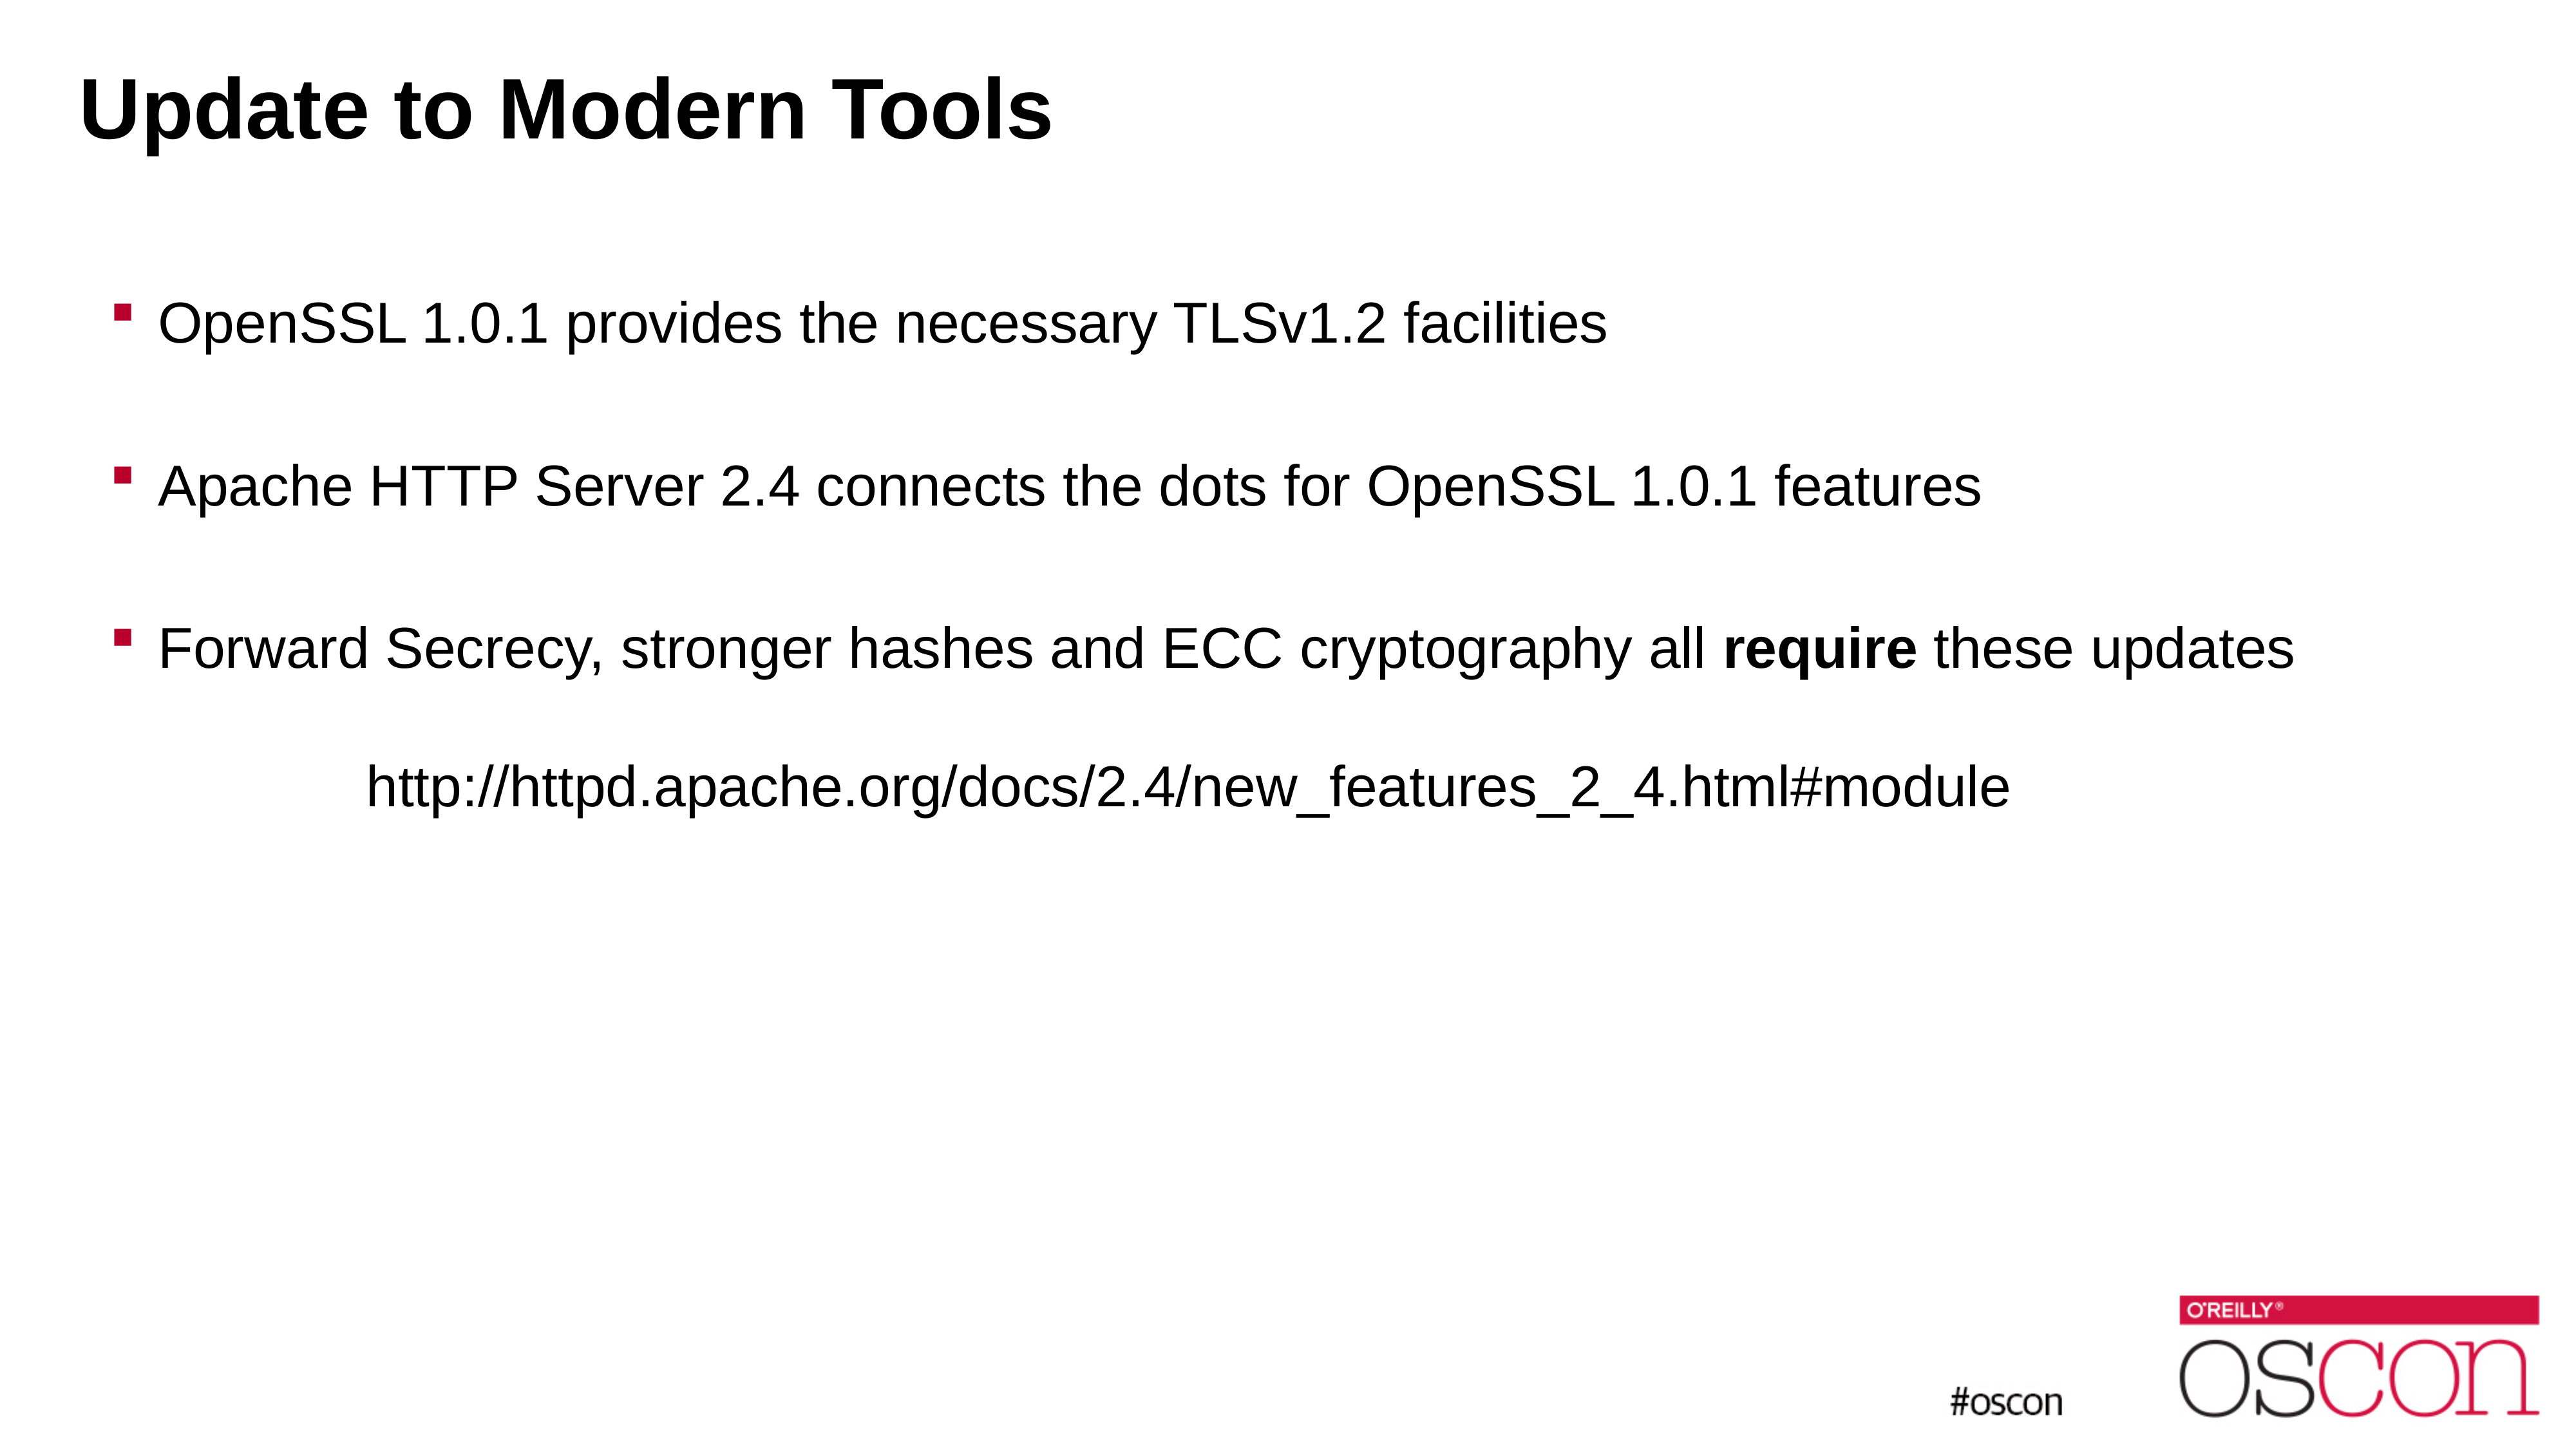

# Update to Modern Tools
OpenSSL 1.0.1 provides the necessary TLSv1.2 facilities
Apache HTTP Server 2.4 connects the dots for OpenSSL 1.0.1 features
Forward Secrecy, stronger hashes and ECC cryptography all require these updates
			http://httpd.apache.org/docs/2.4/new_features_2_4.html#module